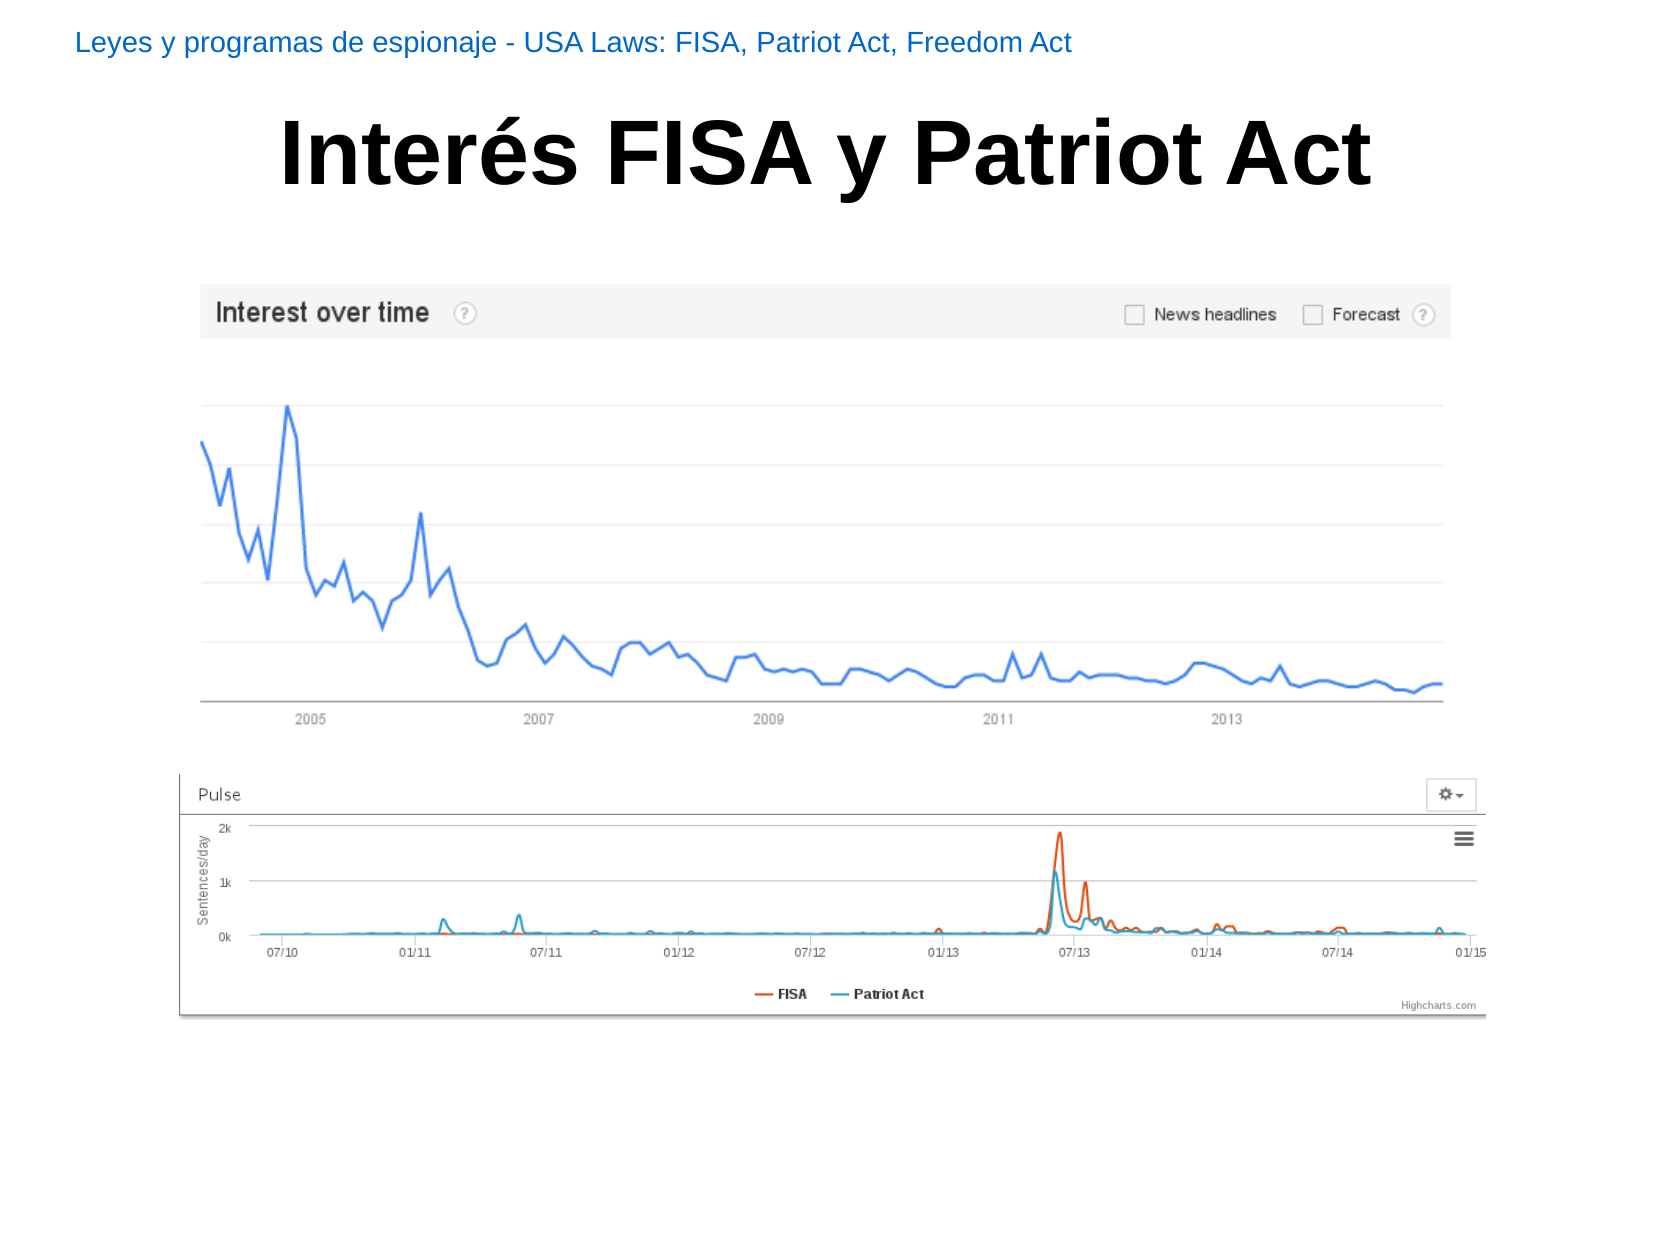

Leyes y programas de espionaje - USA Laws: FISA, Patriot Act, Freedom Act
# Interés FISA y Patriot Act